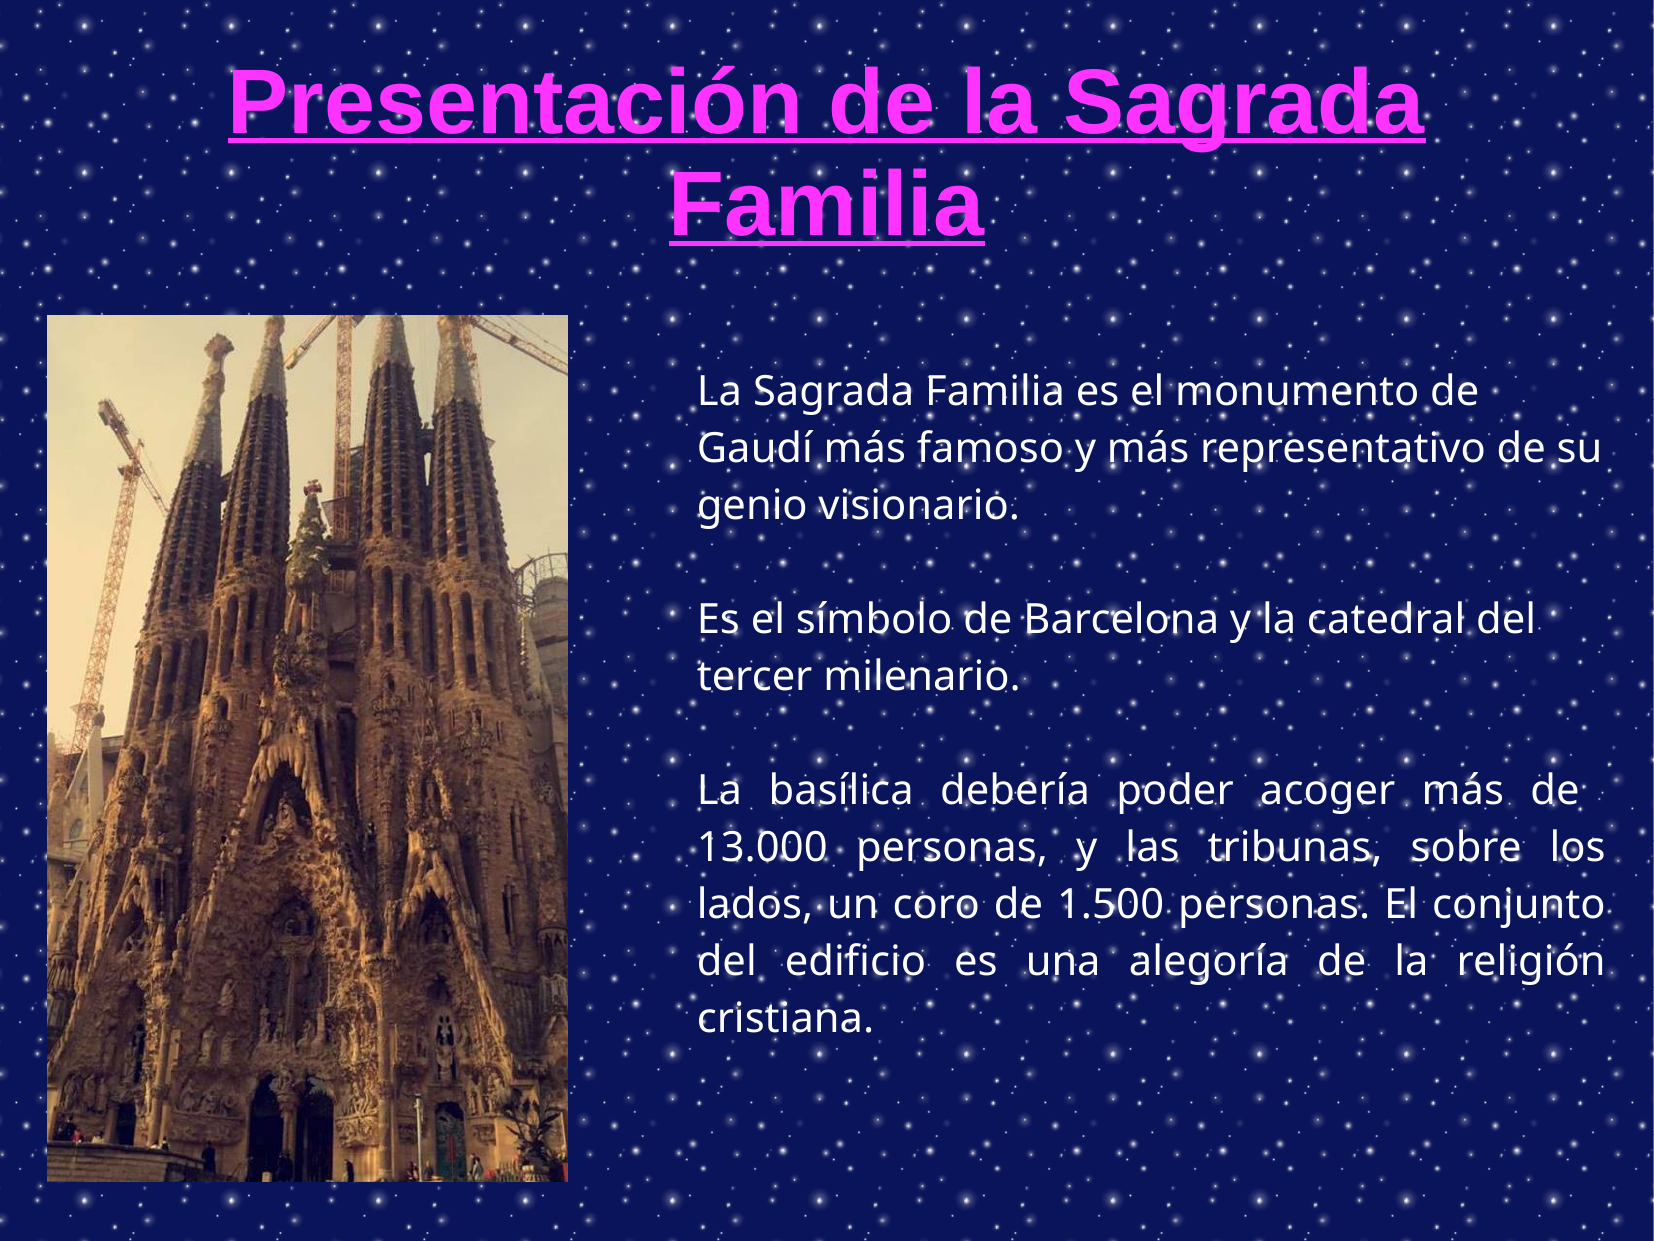

# Presentación de la Sagrada Familia
La Sagrada Familia es el monumento de Gaudí más famoso y más representativo de su genio visionario.
Es el símbolo de Barcelona y la catedral del tercer milenario.
La basílica debería poder acoger más de 13.000 personas, y las tribunas, sobre los lados, un coro de 1.500 personas. El conjunto del edificio es una alegoría de la religión cristiana.